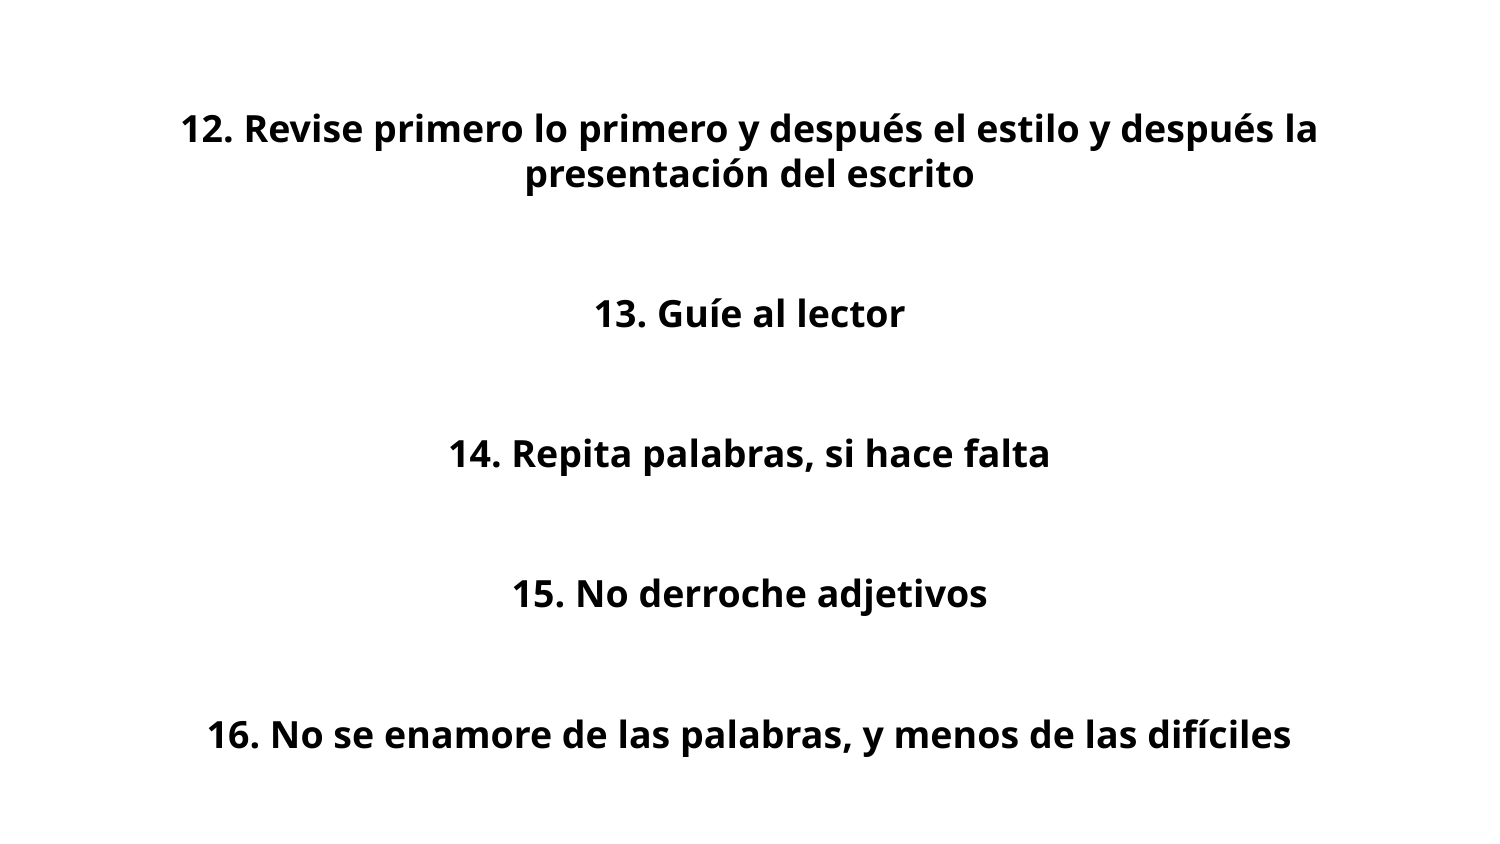

# 12. Revise primero lo primero y después el estilo y después la presentación del escrito
13. Guíe al lector
14. Repita palabras, si hace falta
15. No derroche adjetivos
16. No se enamore de las palabras, y menos de las difíciles